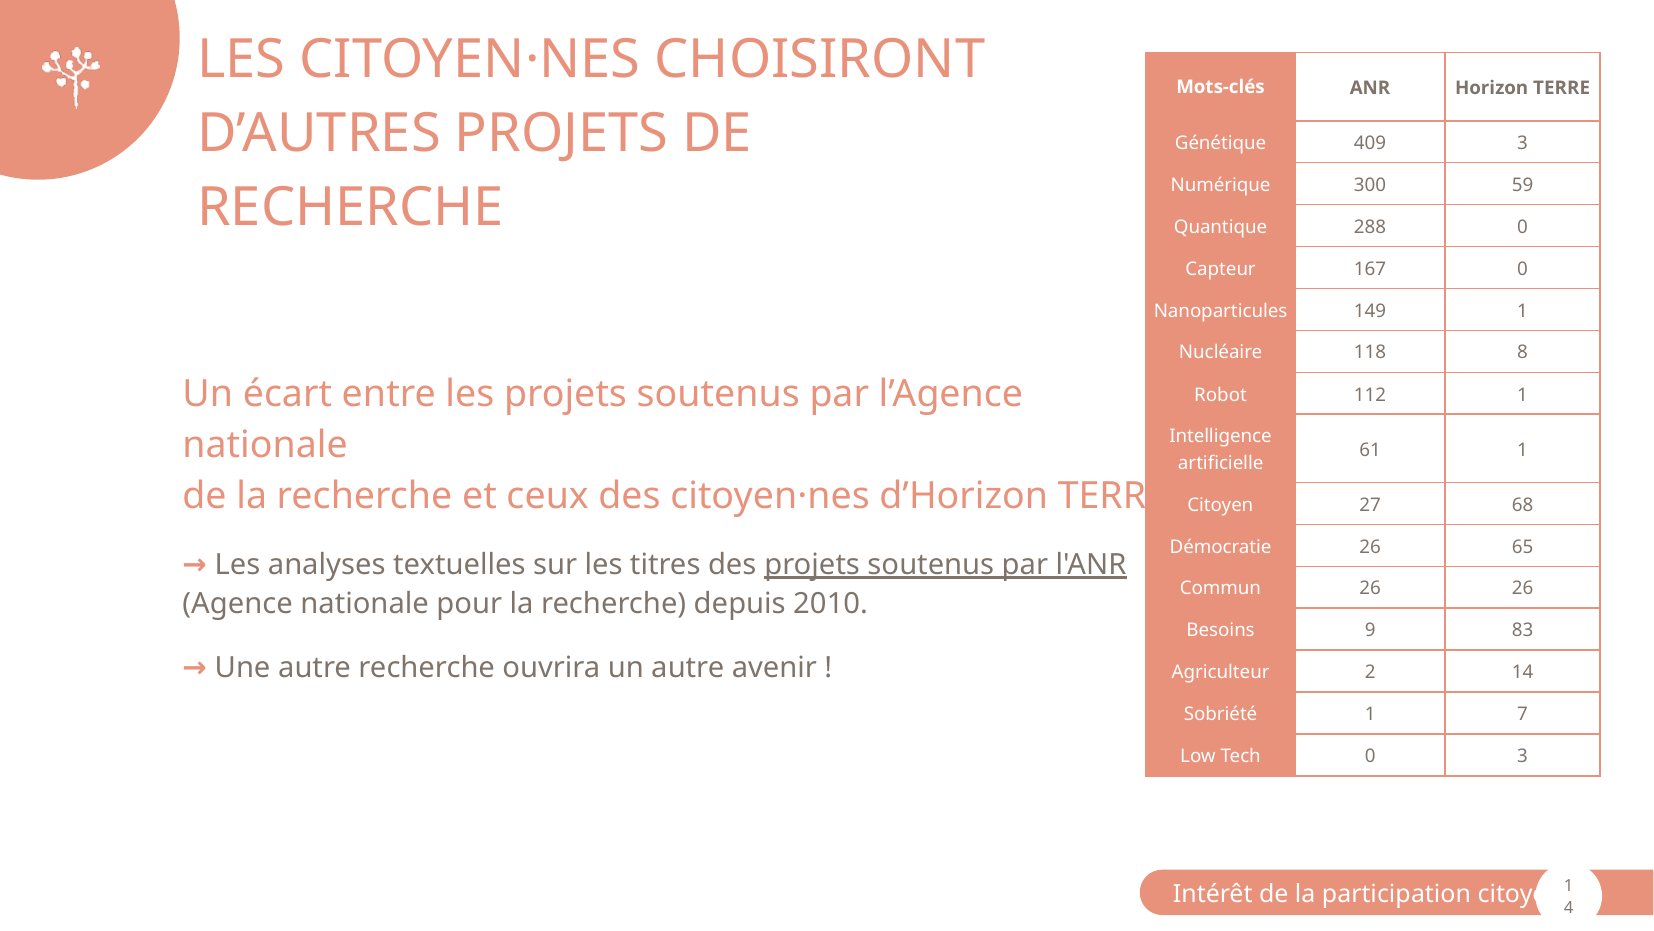

# LES CITOYEN·NES CHOISIRONT D’AUTRES PROJETS DE RECHERCHE
| Mots-clés | ANR | Horizon TERRE |
| --- | --- | --- |
| Génétique | 409 | 3 |
| Numérique | 300 | 59 |
| Quantique | 288 | 0 |
| Capteur | 167 | 0 |
| Nanoparticules | 149 | 1 |
| Nucléaire | 118 | 8 |
| Robot | 112 | 1 |
| Intelligence artificielle | 61 | 1 |
| Citoyen | 27 | 68 |
| Démocratie | 26 | 65 |
| Commun | 26 | 26 |
| Besoins | 9 | 83 |
| Agriculteur | 2 | 14 |
| Sobriété | 1 | 7 |
| Low Tech | 0 | 3 |
Un écart entre les projets soutenus par l’Agence nationale
de la recherche et ceux des citoyen·nes d’Horizon TERRE
→ Les analyses textuelles sur les titres des projets soutenus par l'ANR
(Agence nationale pour la recherche) depuis 2010.
→ Une autre recherche ouvrira un autre avenir !
14
14
Intérêt de la participation citoyenne